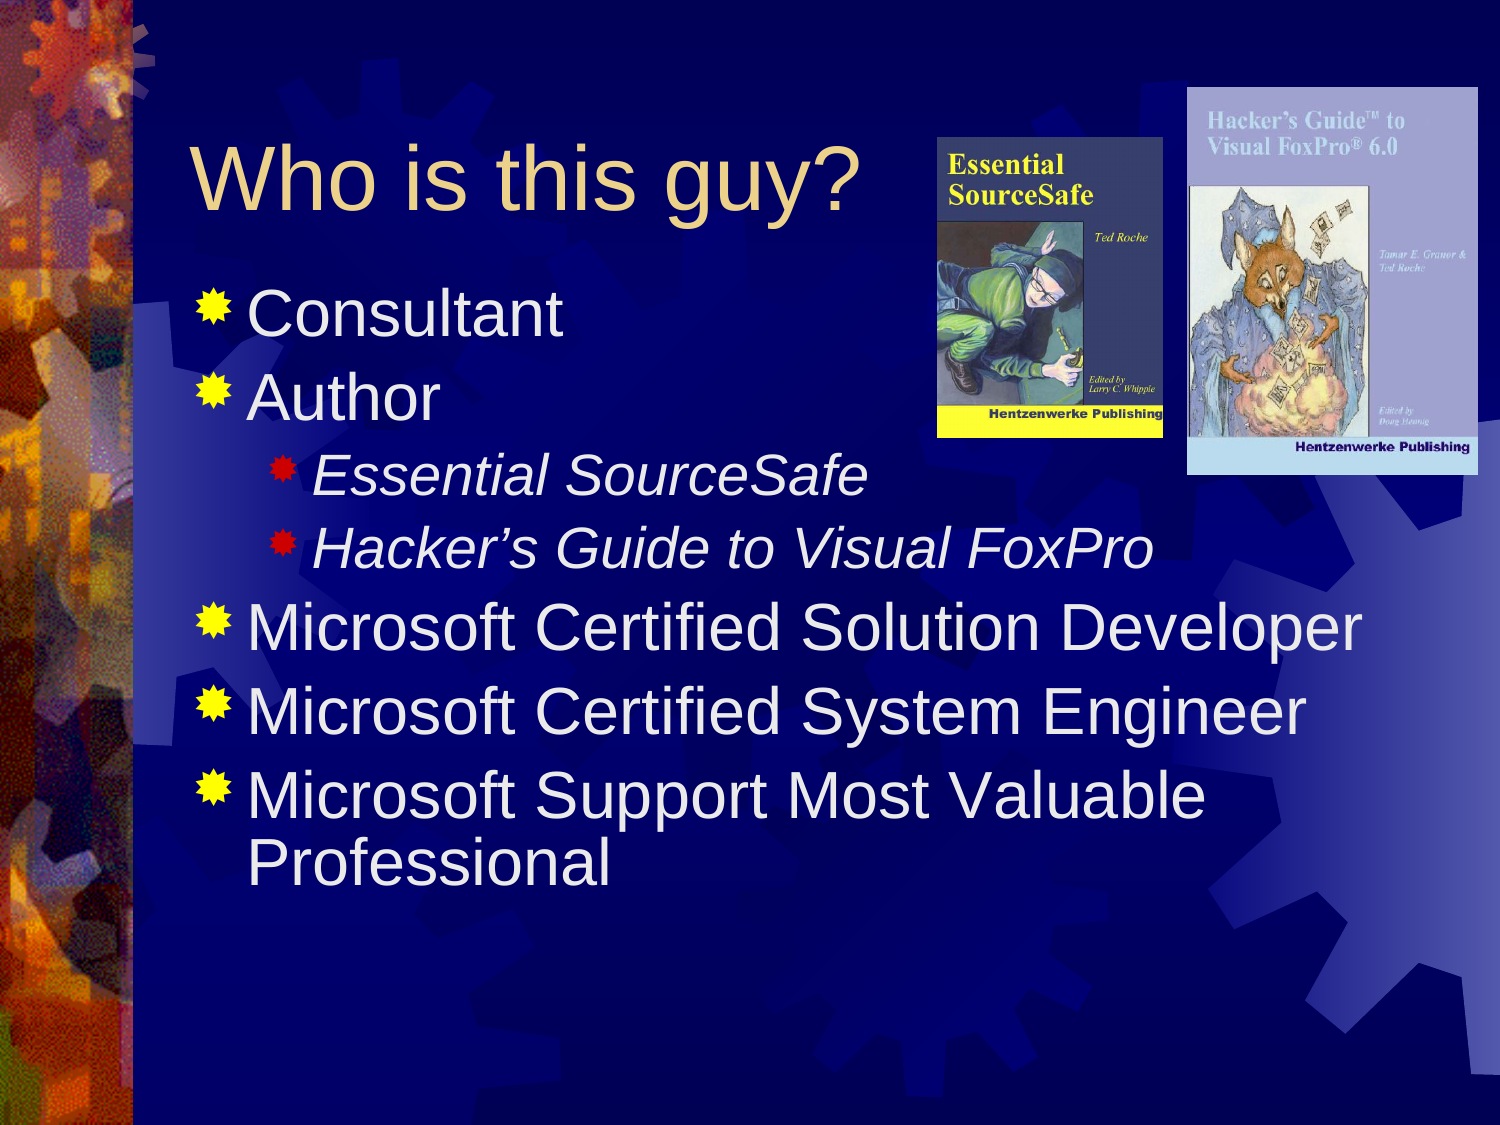

# Who is this guy?
Consultant
Author
Essential SourceSafe
Hacker’s Guide to Visual FoxPro
Microsoft Certified Solution Developer
Microsoft Certified System Engineer
Microsoft Support Most Valuable Professional